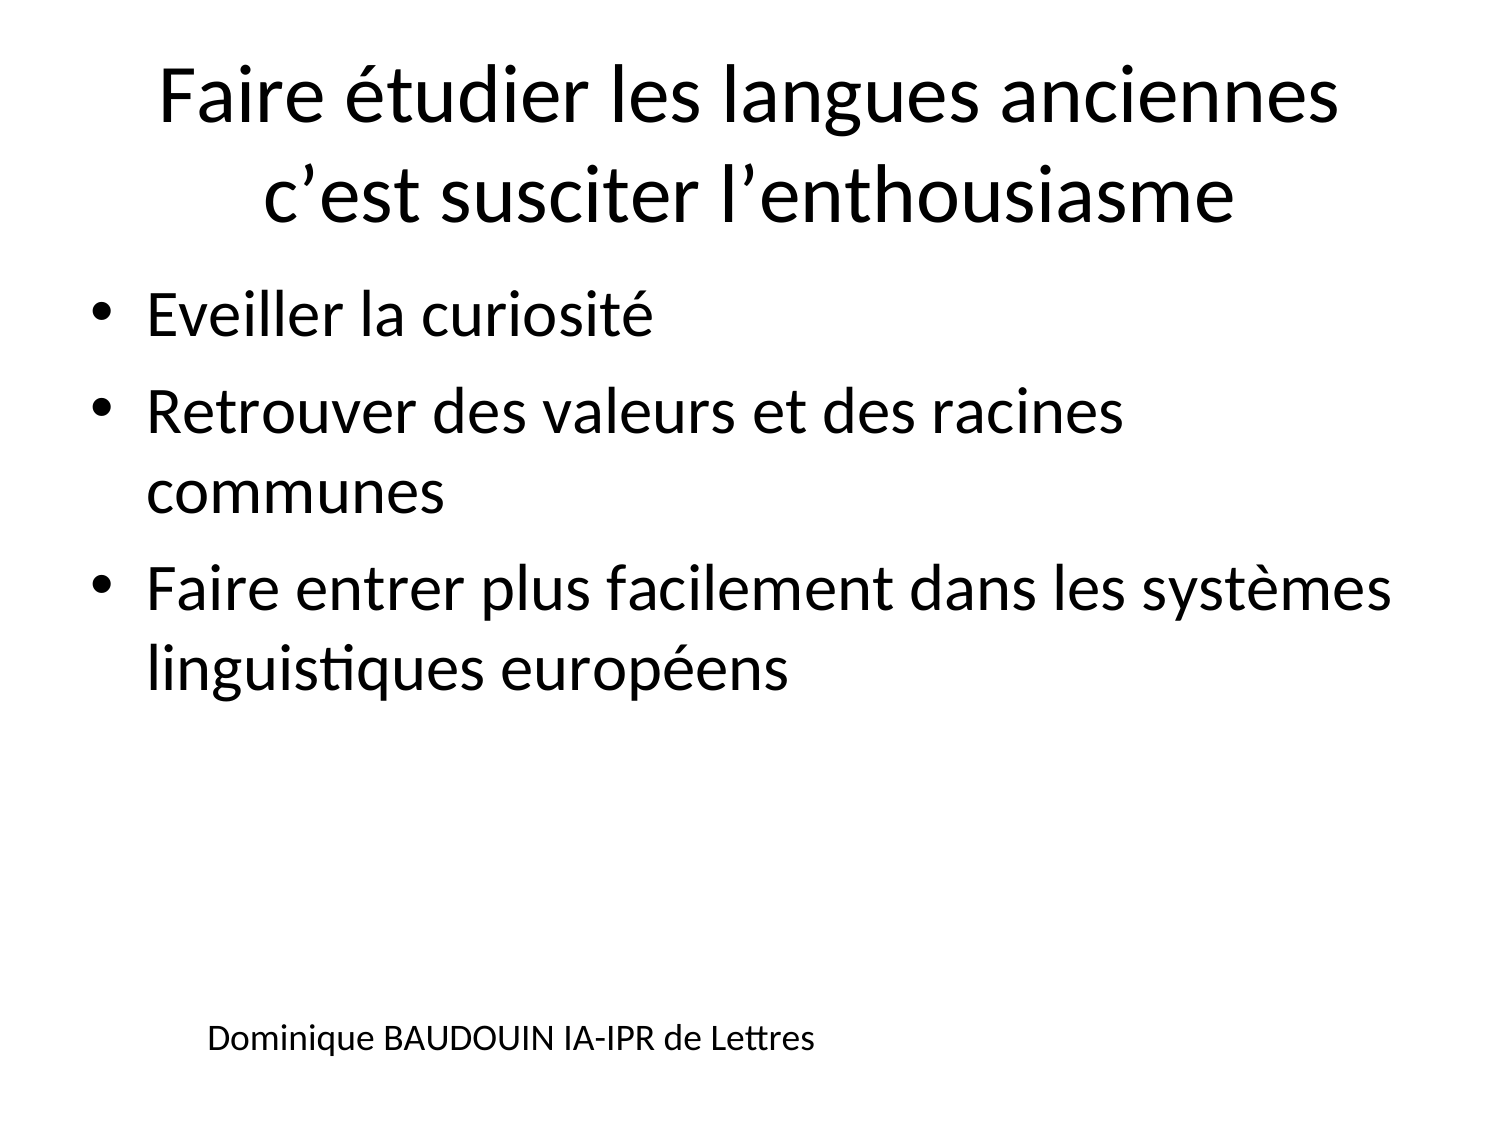

# Faire étudier les langues anciennes c’est susciter l’enthousiasme
Eveiller la curiosité
Retrouver des valeurs et des racines communes
Faire entrer plus facilement dans les systèmes linguistiques européens
Dominique BAUDOUIN IA-IPR de Lettres